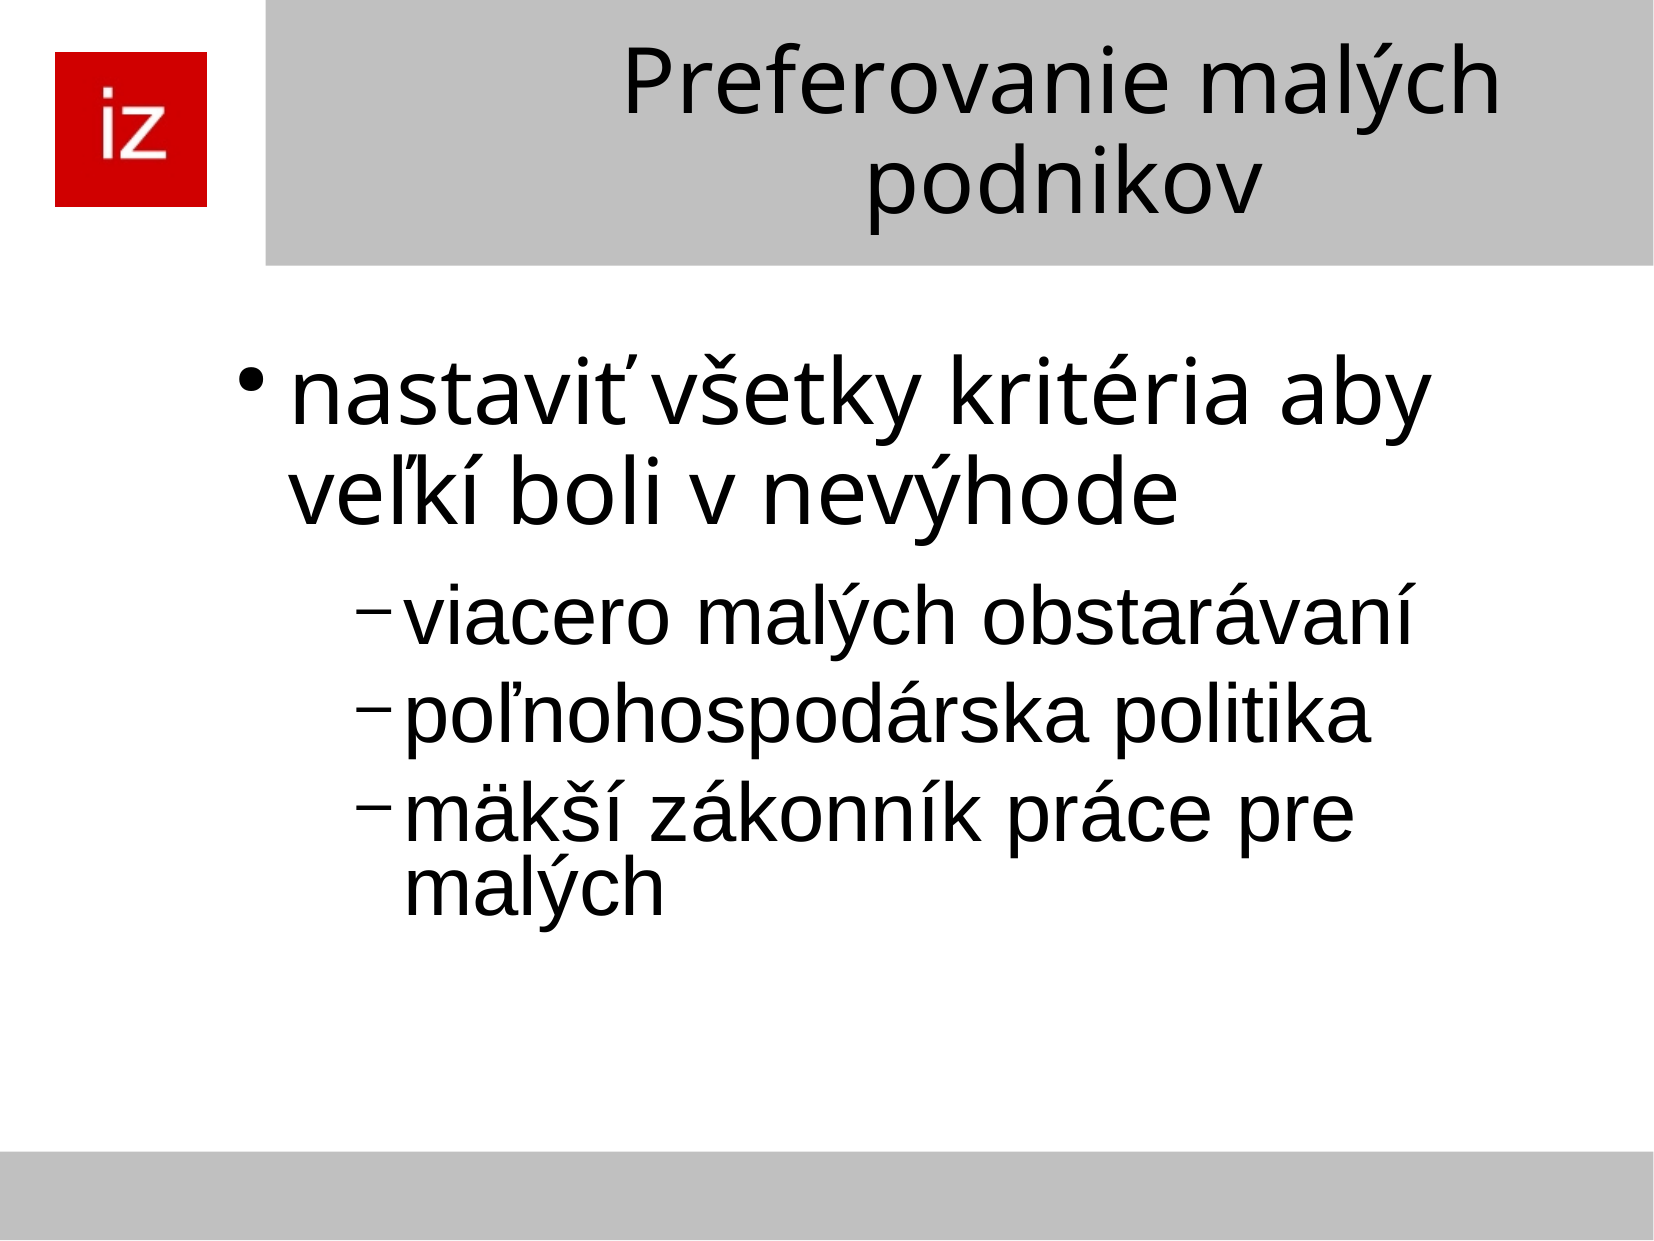

# Preferovanie malých podnikov
nastaviť všetky kritéria aby veľkí boli v nevýhode
viacero malých obstarávaní
poľnohospodárska politika
mäkší zákonník práce pre malých